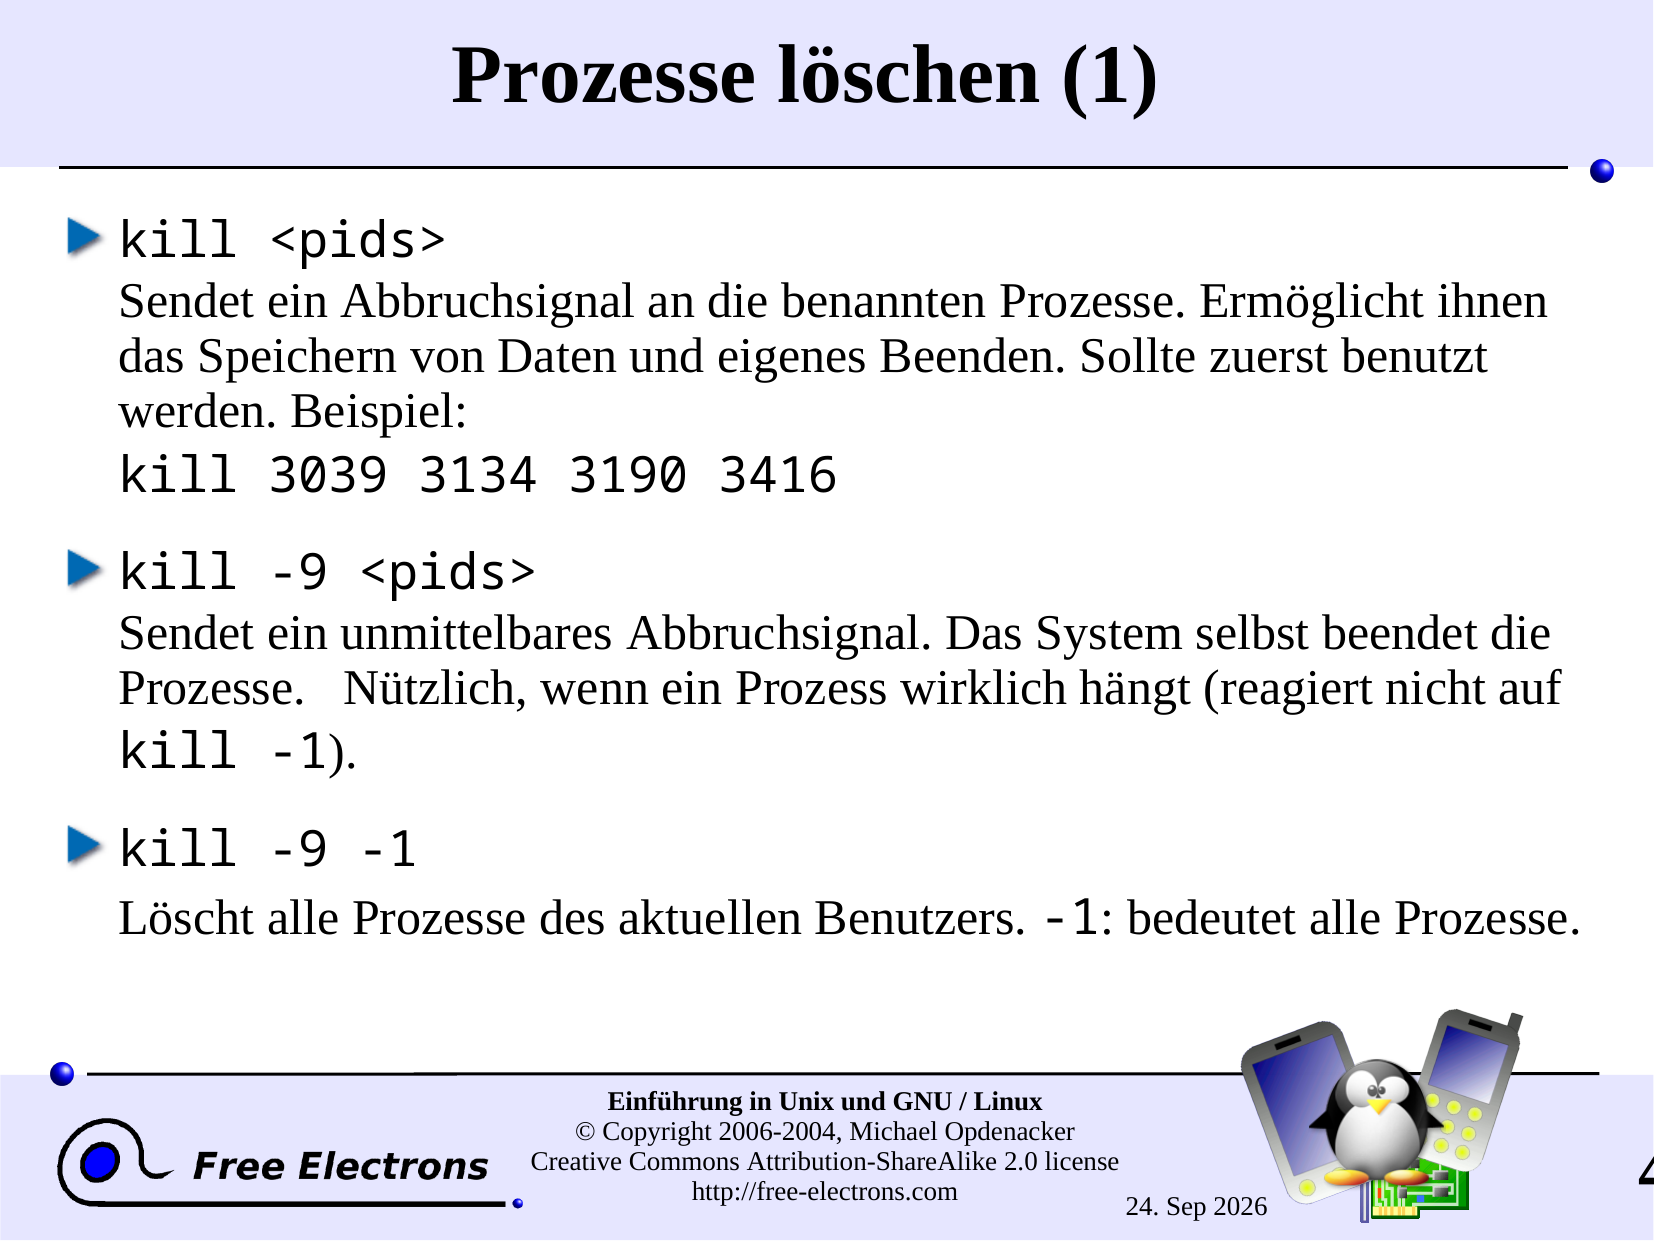

# Prozesse löschen (1)
kill <pids>
Sendet ein Abbruchsignal an die benannten Prozesse. Ermöglicht ihnen das Speichern von Daten und eigenes Beenden. Sollte zuerst benutzt werden. Beispiel:
kill 3039 3134 3190 3416
kill -9 <pids>
Sendet ein unmittelbares Abbruchsignal. Das System selbst beendet die Prozesse. Nützlich, wenn ein Prozess wirklich hängt (reagiert nicht auf kill -1).
kill -9 -1
Löscht alle Prozesse des aktuellen Benutzers. -1: bedeutet alle Prozesse.